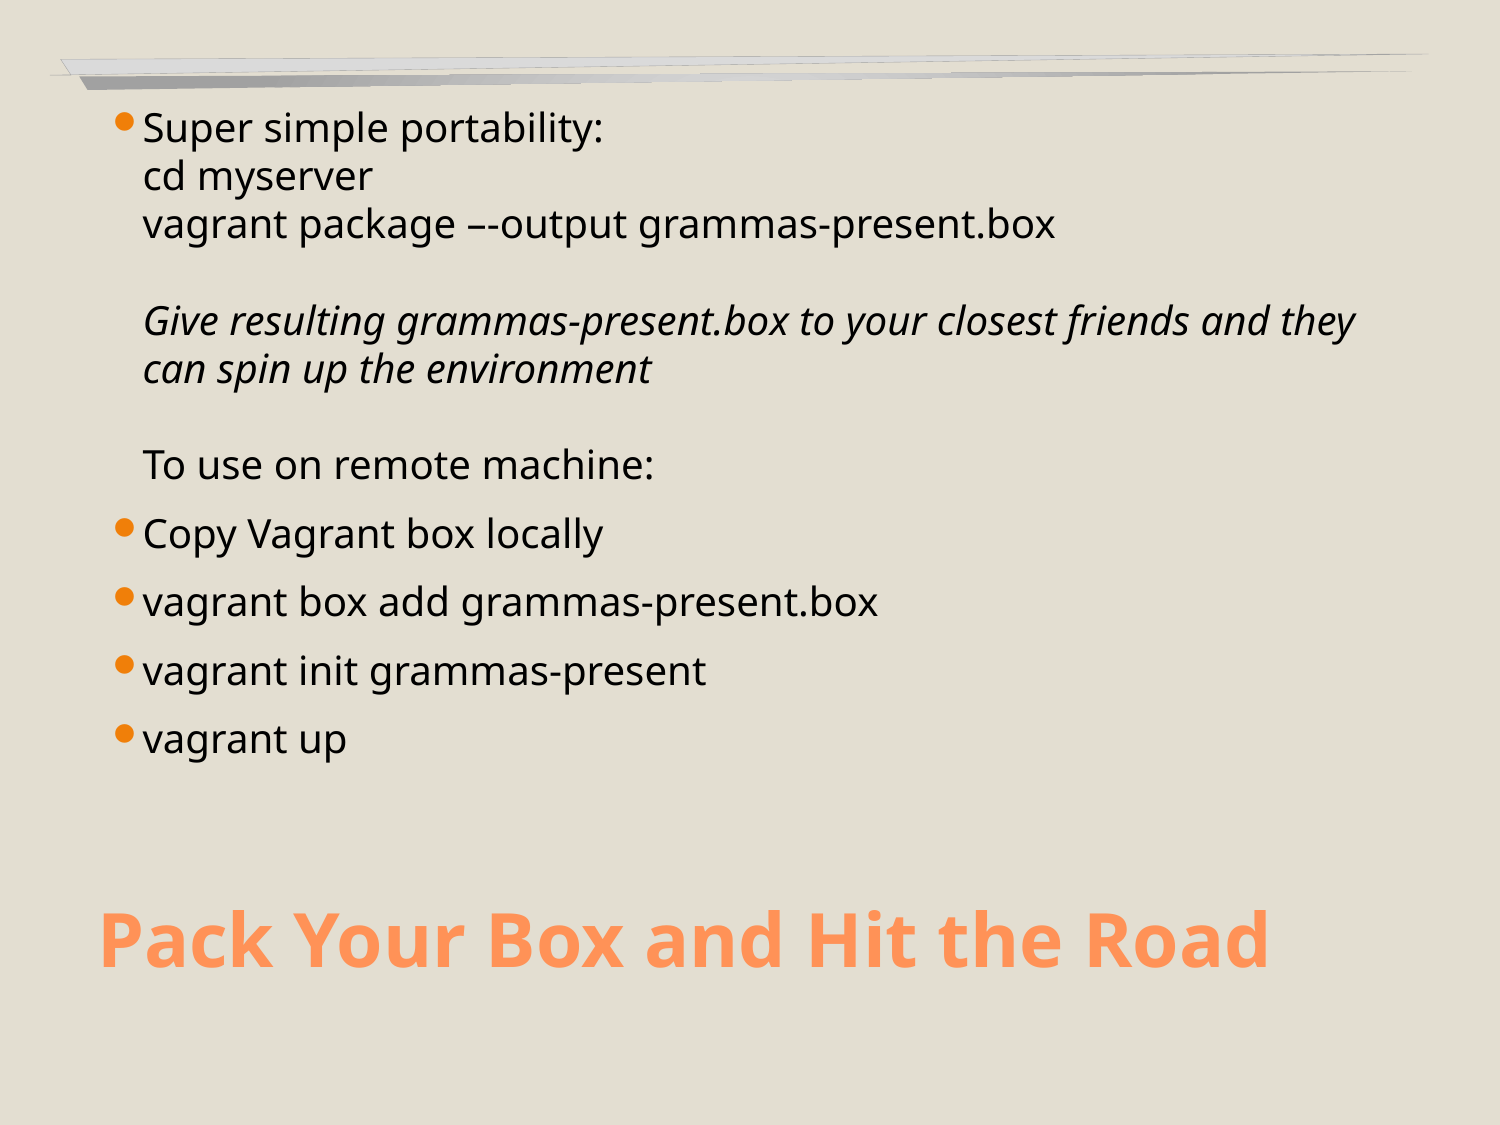

Super simple portability:
cd myserver
vagrant package –-output grammas-present.box
Give resulting grammas-present.box to your closest friends and they can spin up the environment
To use on remote machine:
Copy Vagrant box locally
vagrant box add grammas-present.box
vagrant init grammas-present
vagrant up
# Pack Your Box and Hit the Road